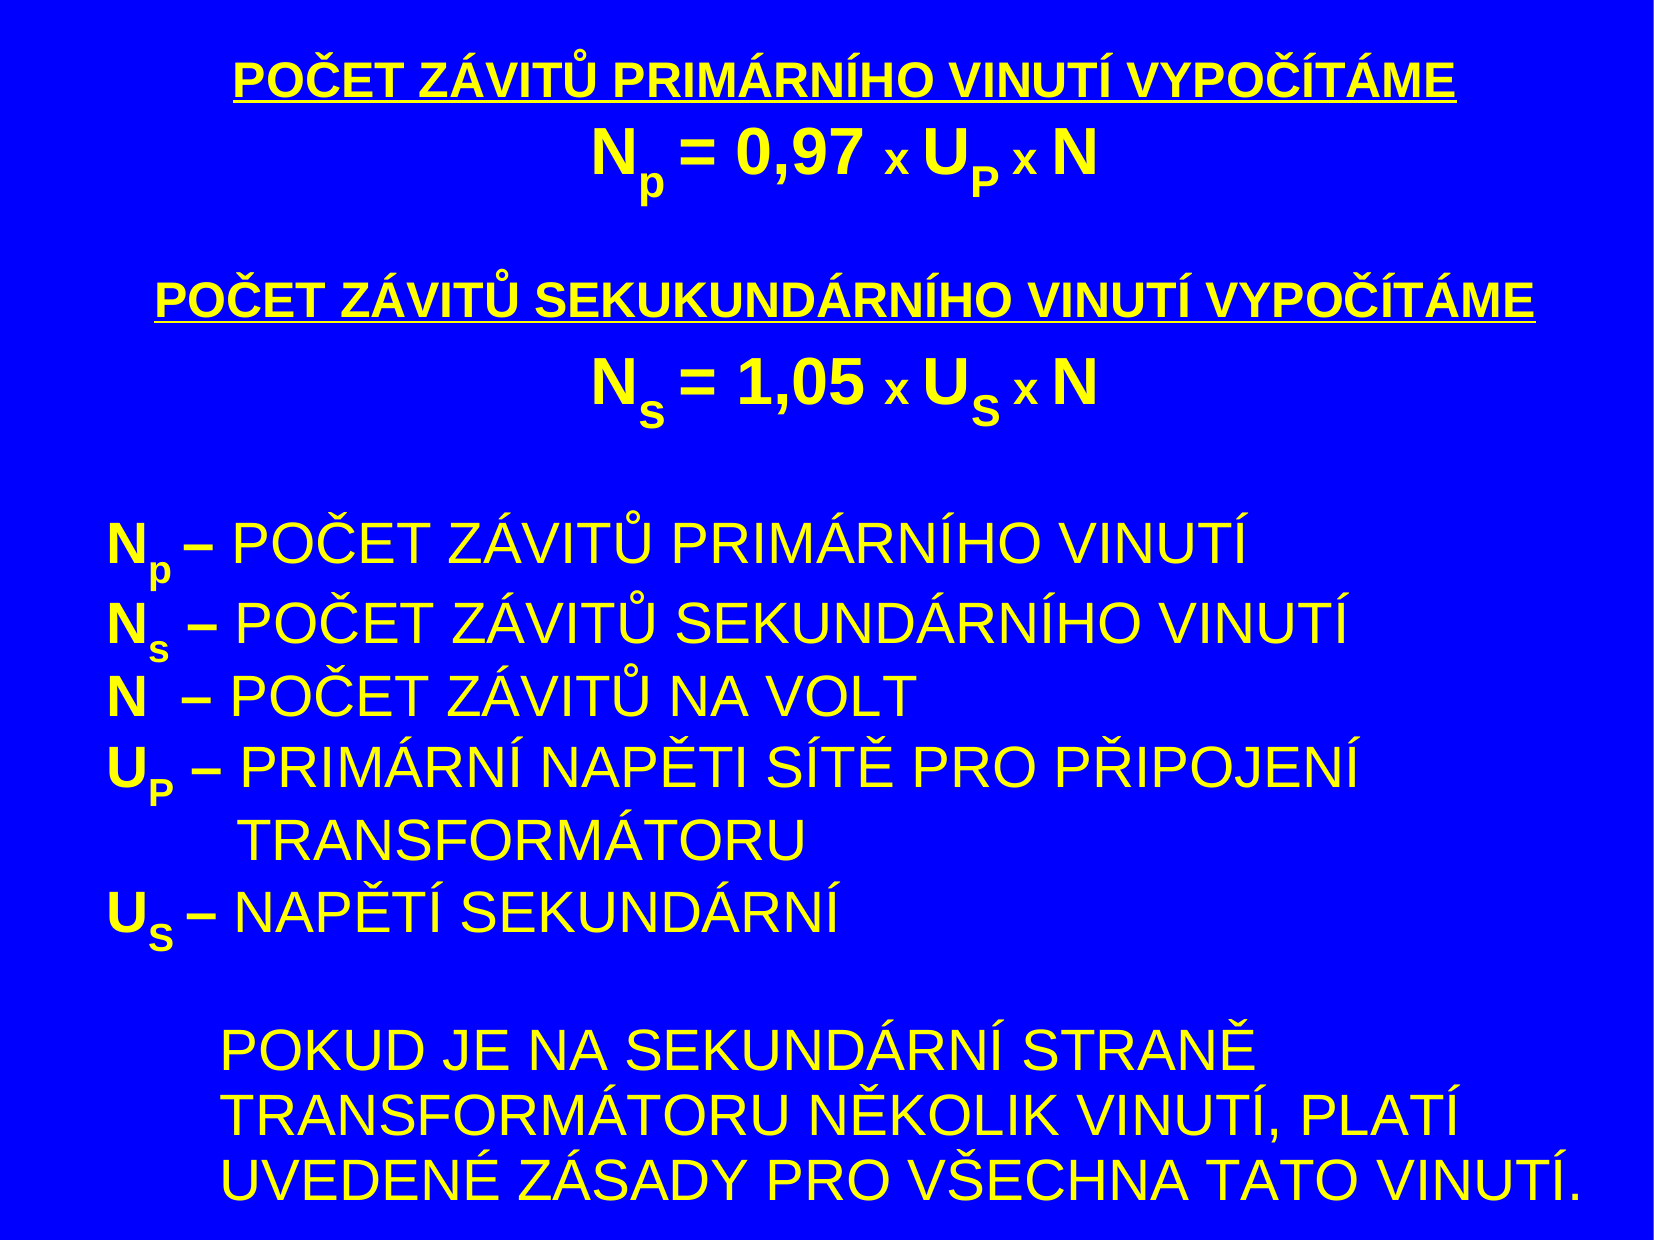

# POČET ZÁVITŮ PRIMÁRNÍHO VINUTÍ VYPOČÍTÁME
Np = 0,97 x UP x N
POČET ZÁVITŮ SEKUKUNDÁRNÍHO VINUTÍ VYPOČÍTÁME
Ns = 1,05 x US x N
Np – POČET ZÁVITŮ PRIMÁRNÍHO VINUTÍ
Ns – POČET ZÁVITŮ SEKUNDÁRNÍHO VINUTÍ
N – POČET ZÁVITŮ NA VOLT
UP – PRIMÁRNÍ NAPĚTI SÍTĚ PRO PŘIPOJENÍ
 TRANSFORMÁTORU
US – NAPĚTÍ SEKUNDÁRNÍ
 POKUD JE NA SEKUNDÁRNÍ STRANĚ
 TRANSFORMÁTORU NĚKOLIK VINUTÍ, PLATÍ
 UVEDENÉ ZÁSADY PRO VŠECHNA TATO VINUTÍ.